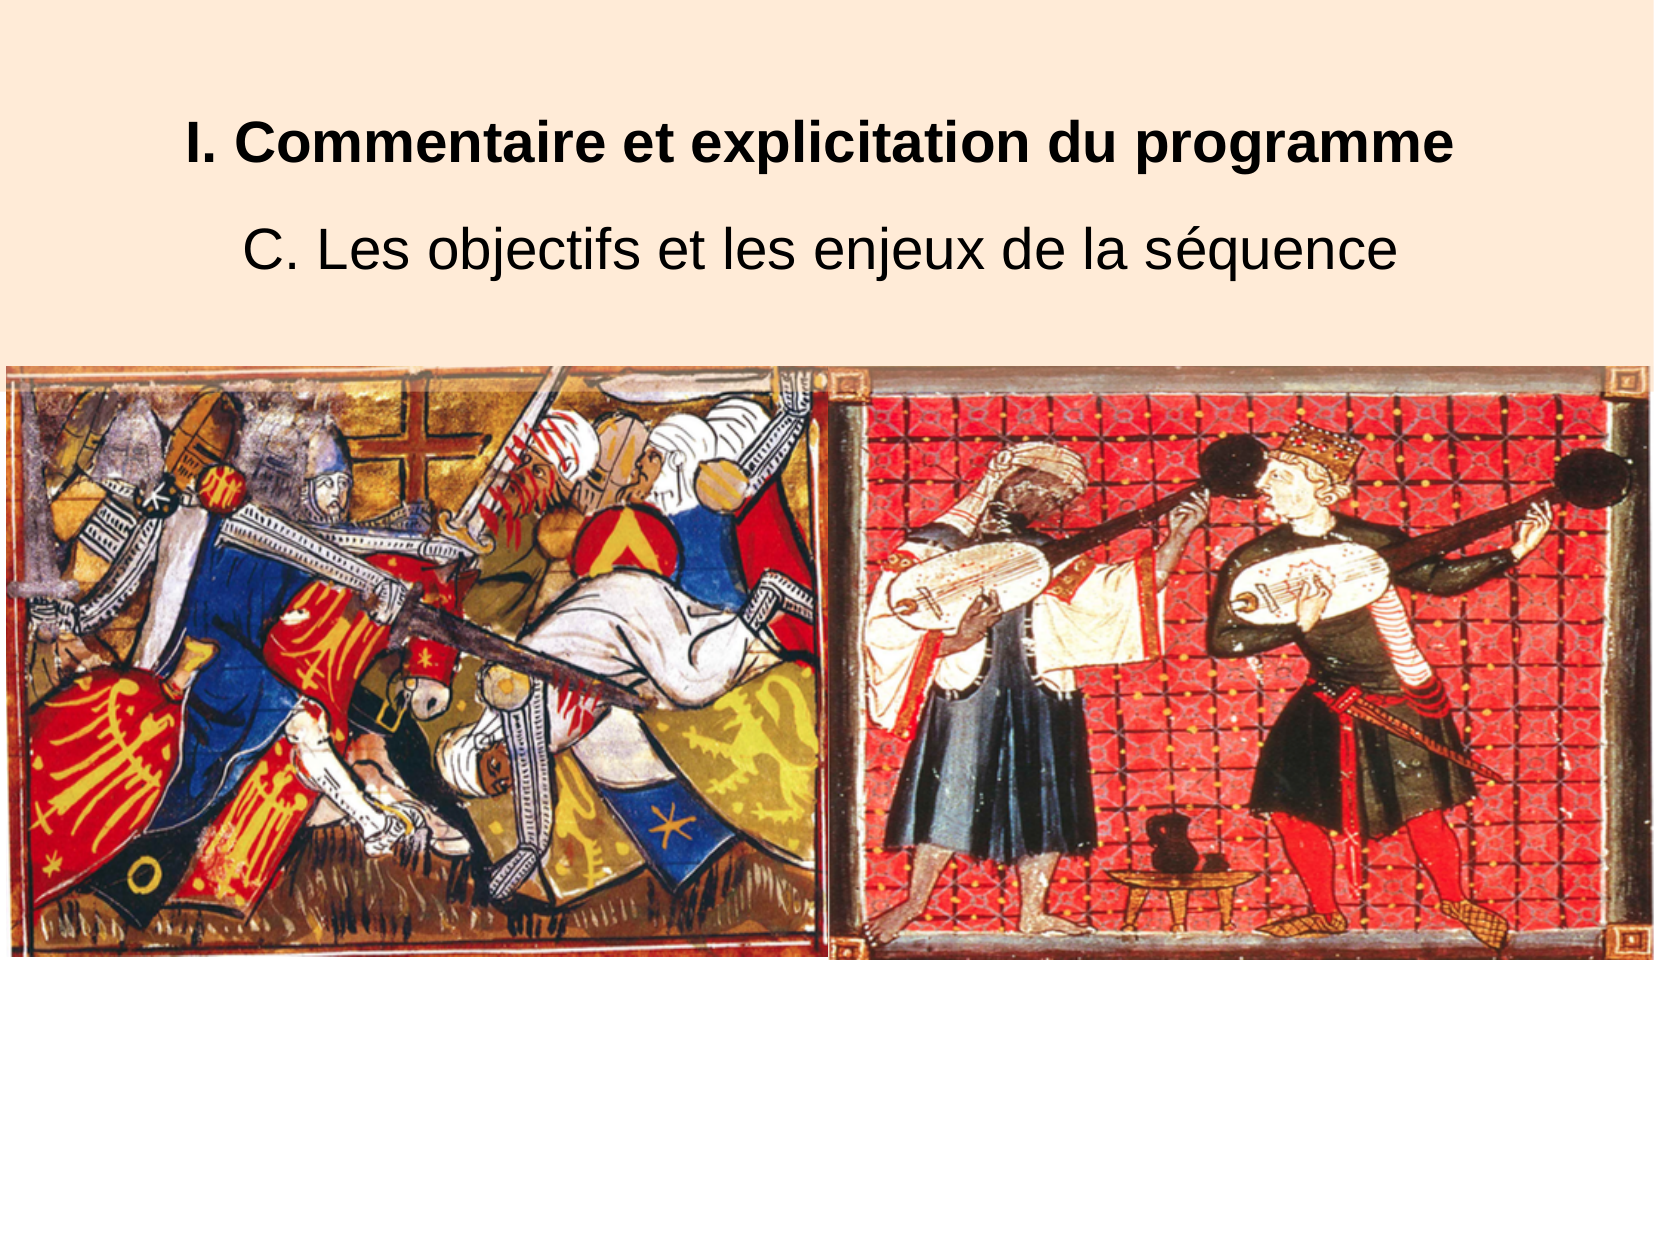

I. Commentaire et explicitation du programme
C. Les objectifs et les enjeux de la séquence